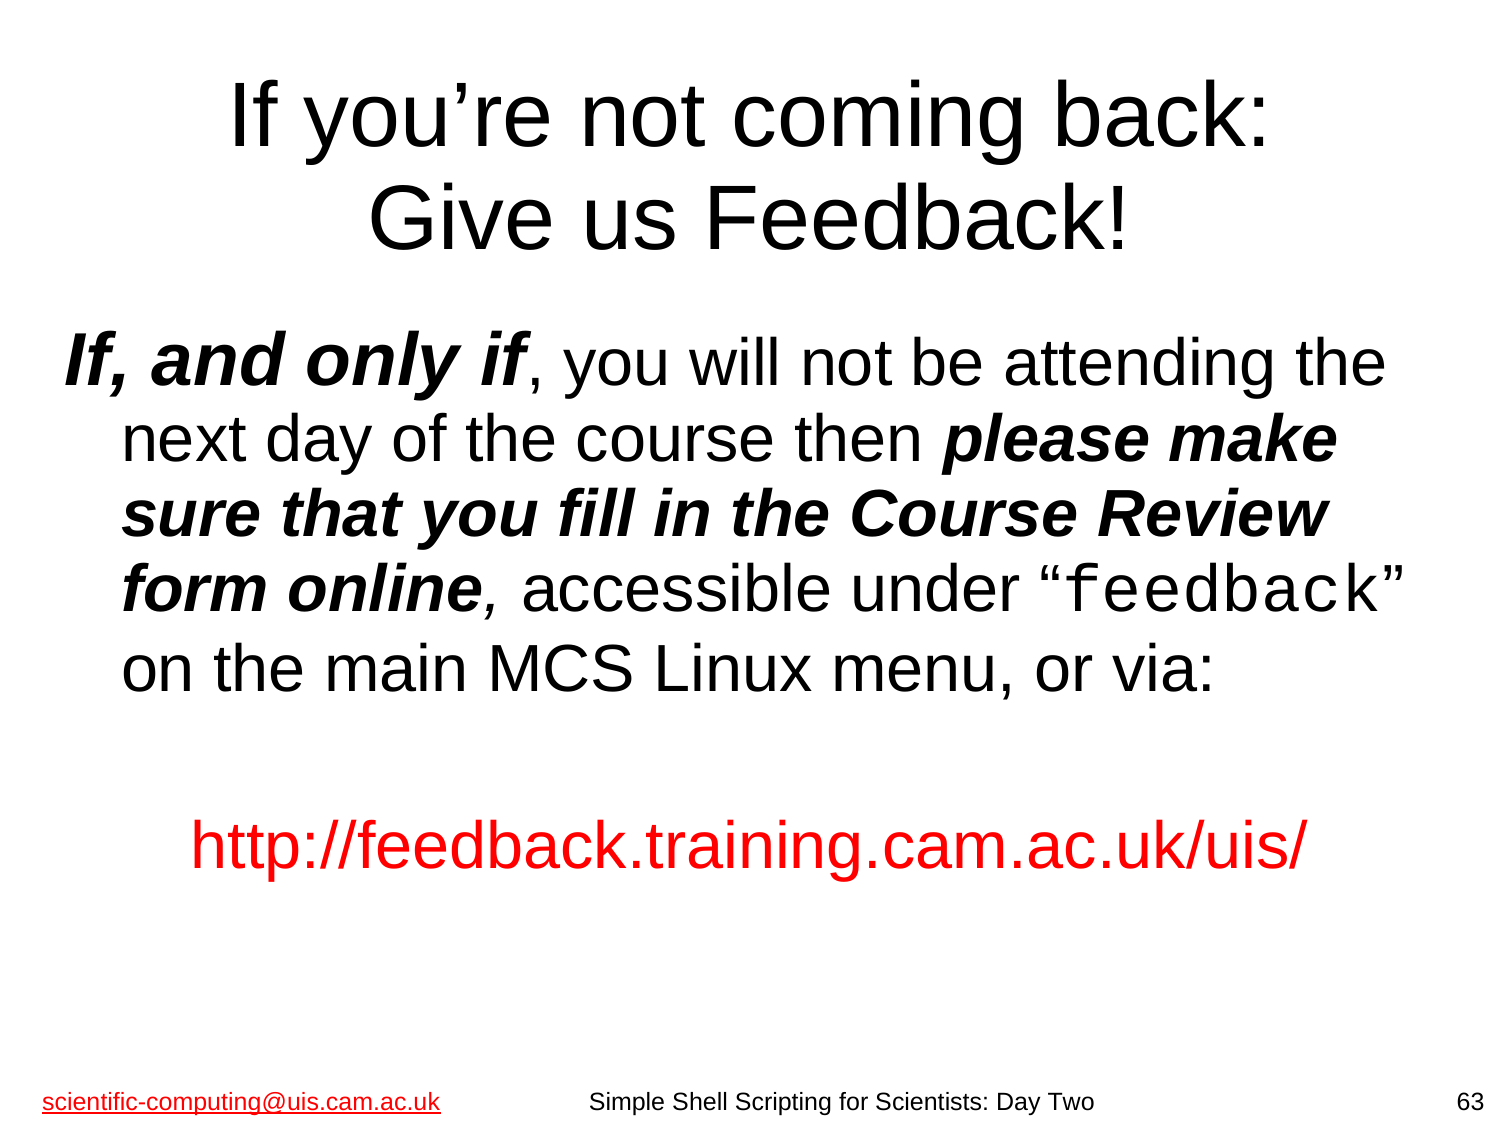

# If you’re not coming back: Give us Feedback!
If, and only if, you will not be attending the next day of the course then please make sure that you fill in the Course Review form online, accessible under “feedback” on the main MCS Linux menu, or via:
http://feedback.training.cam.ac.uk/uis/
escience-support@ucs.cam.ac.uk	Simple Shell Scripting for Scientists: Day One
63